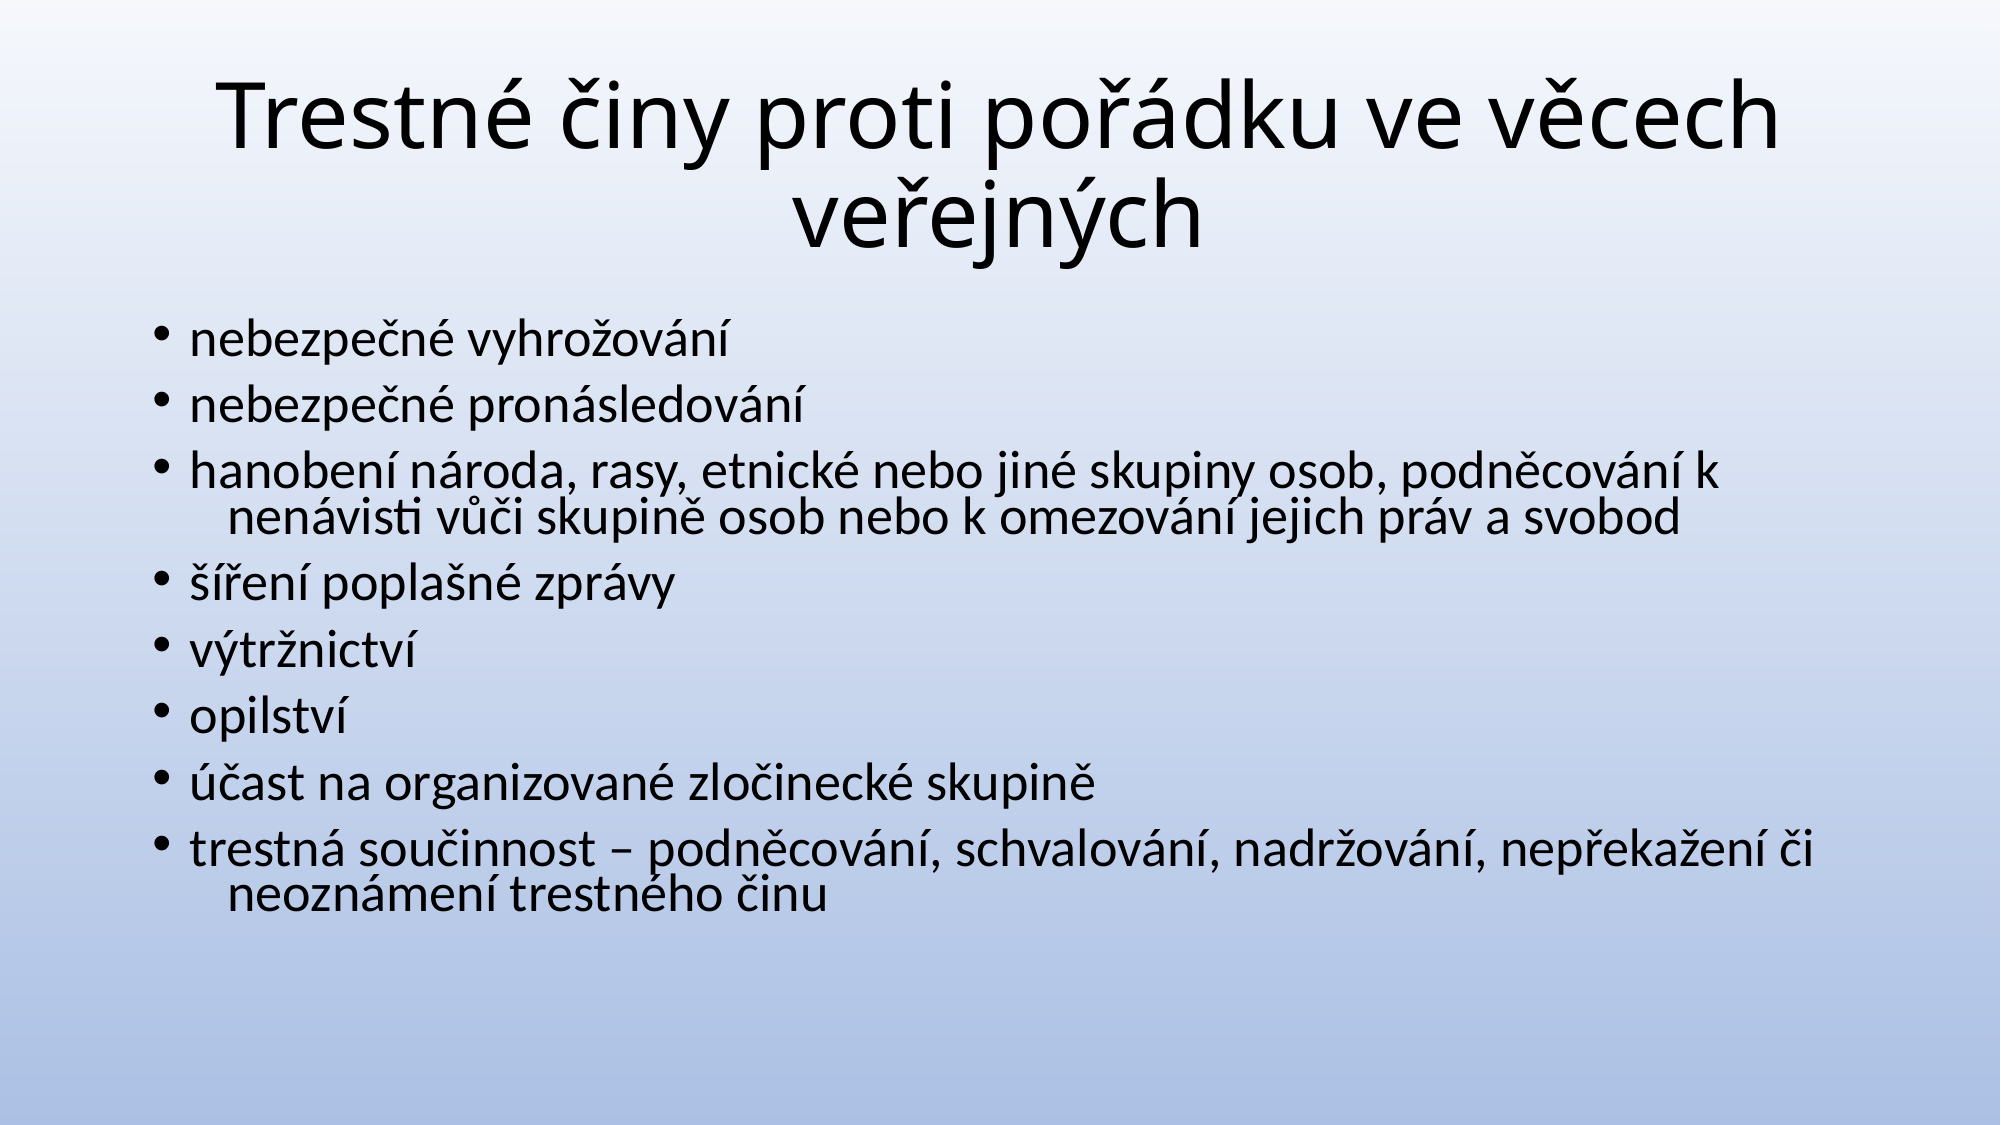

# Trestné činy proti pořádku ve věcech veřejných
nebezpečné vyhrožování
nebezpečné pronásledování
hanobení národa, rasy, etnické nebo jiné skupiny osob, podněcování k nenávisti vůči skupině osob nebo k omezování jejich práv a svobod
šíření poplašné zprávy
výtržnictví
opilství
účast na organizované zločinecké skupině
trestná součinnost – podněcování, schvalování, nadržování, nepřekažení či neoznámení trestného činu